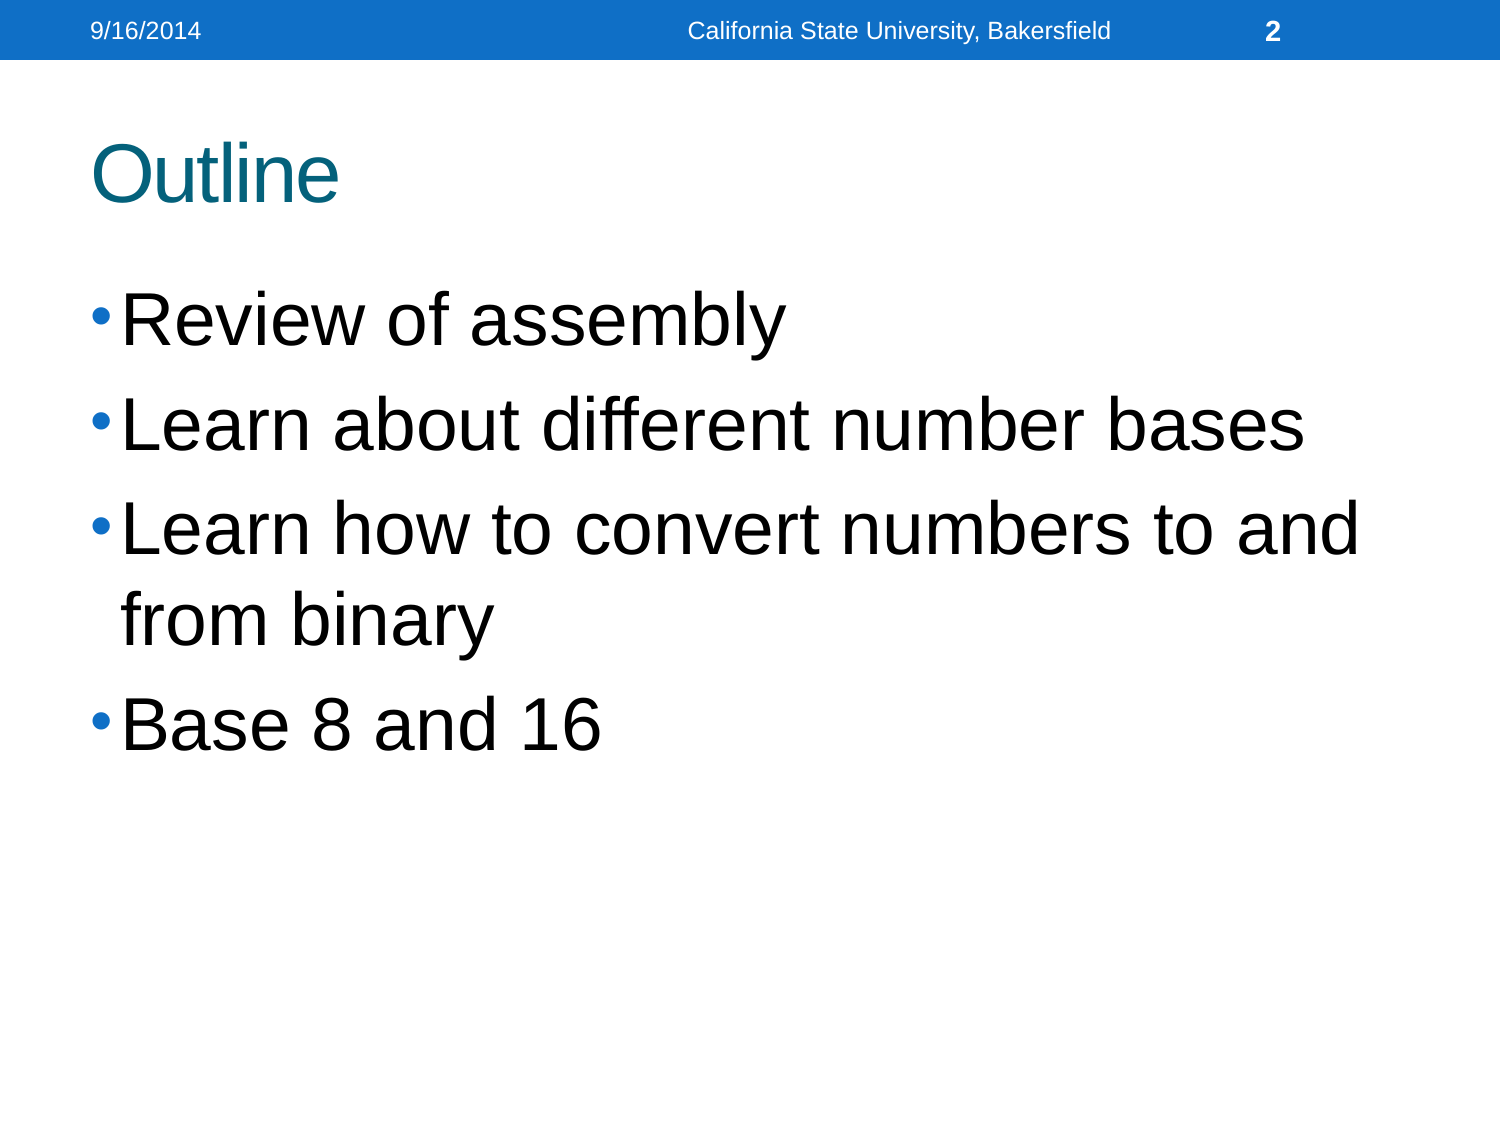

9/16/2014
California State University, Bakersfield
# Outline
Review of assembly
Learn about different number bases
Learn how to convert numbers to and from binary
Base 8 and 16